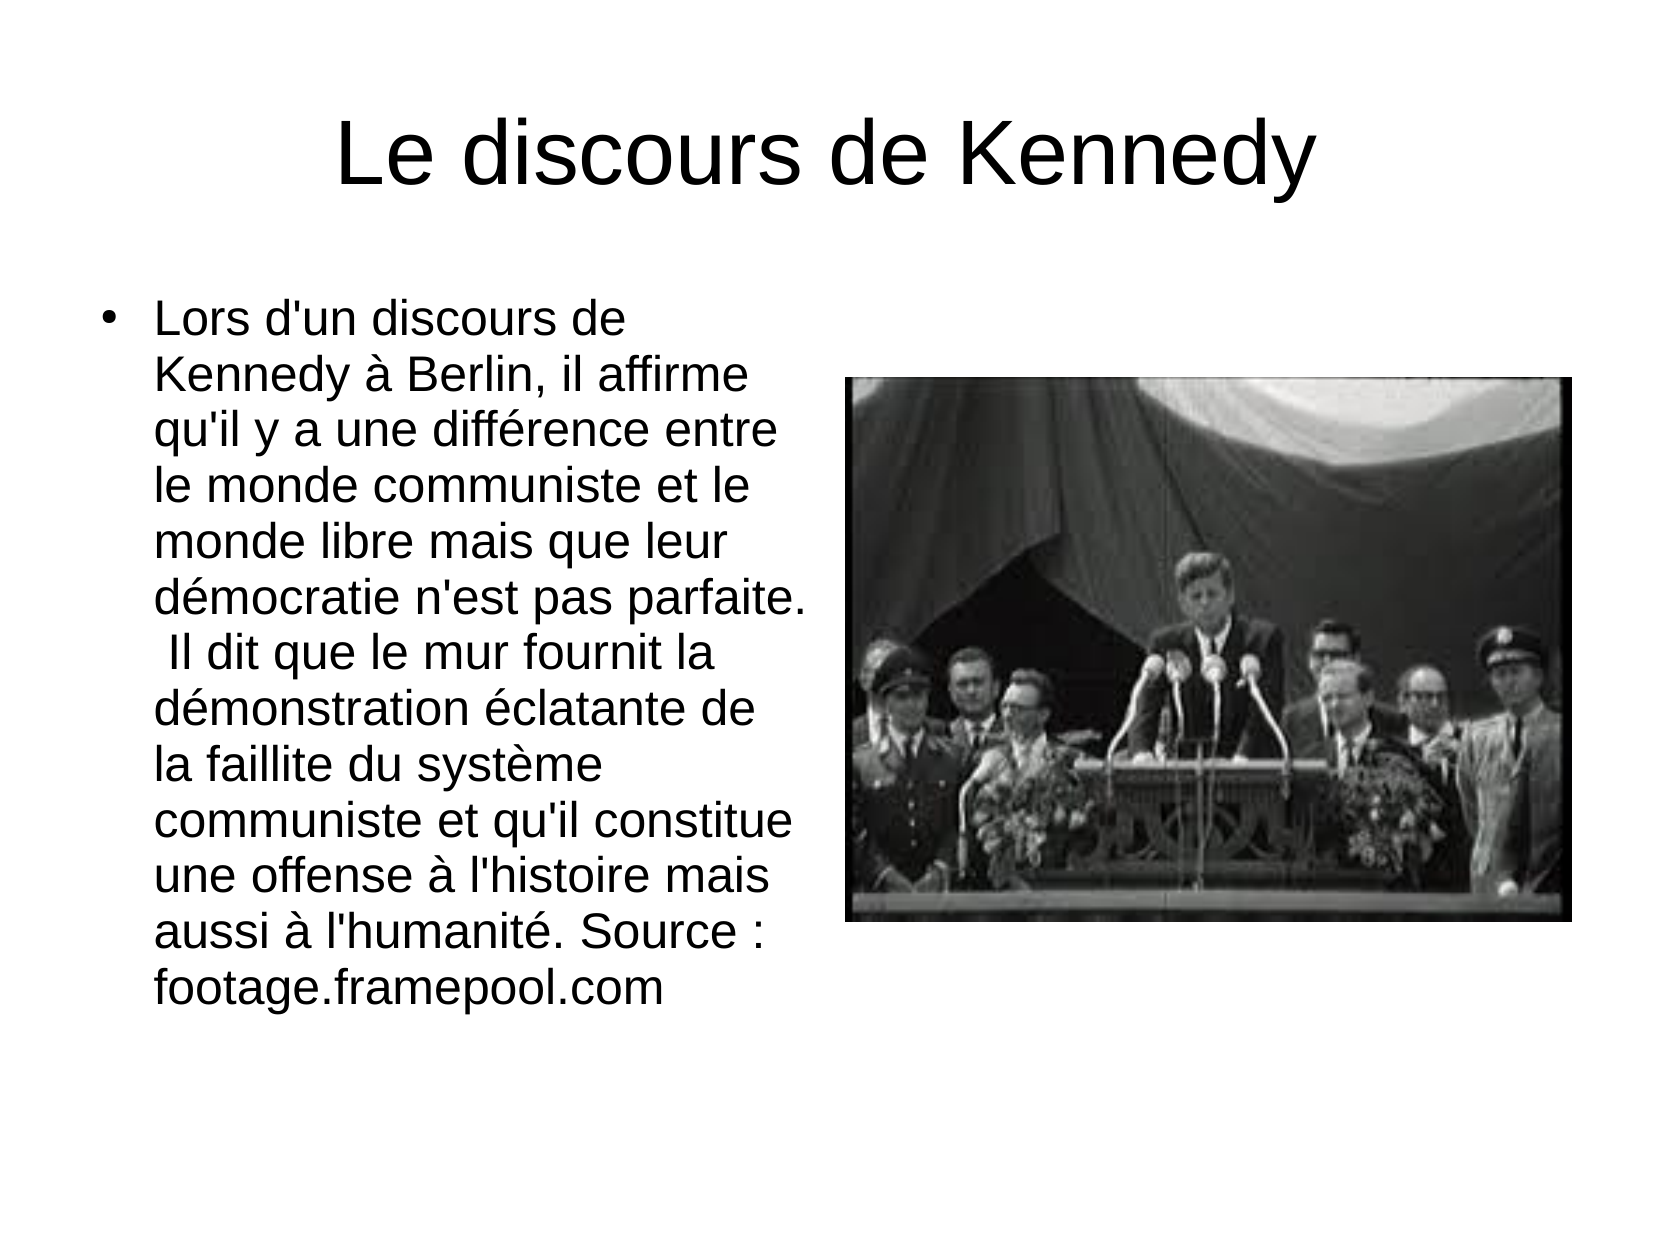

# Le discours de Kennedy
Lors d'un discours de Kennedy à Berlin, il affirme qu'il y a une différence entre le monde communiste et le monde libre mais que leur démocratie n'est pas parfaite. Il dit que le mur fournit la démonstration éclatante de la faillite du système communiste et qu'il constitue une offense à l'histoire mais aussi à l'humanité. Source : footage.framepool.com